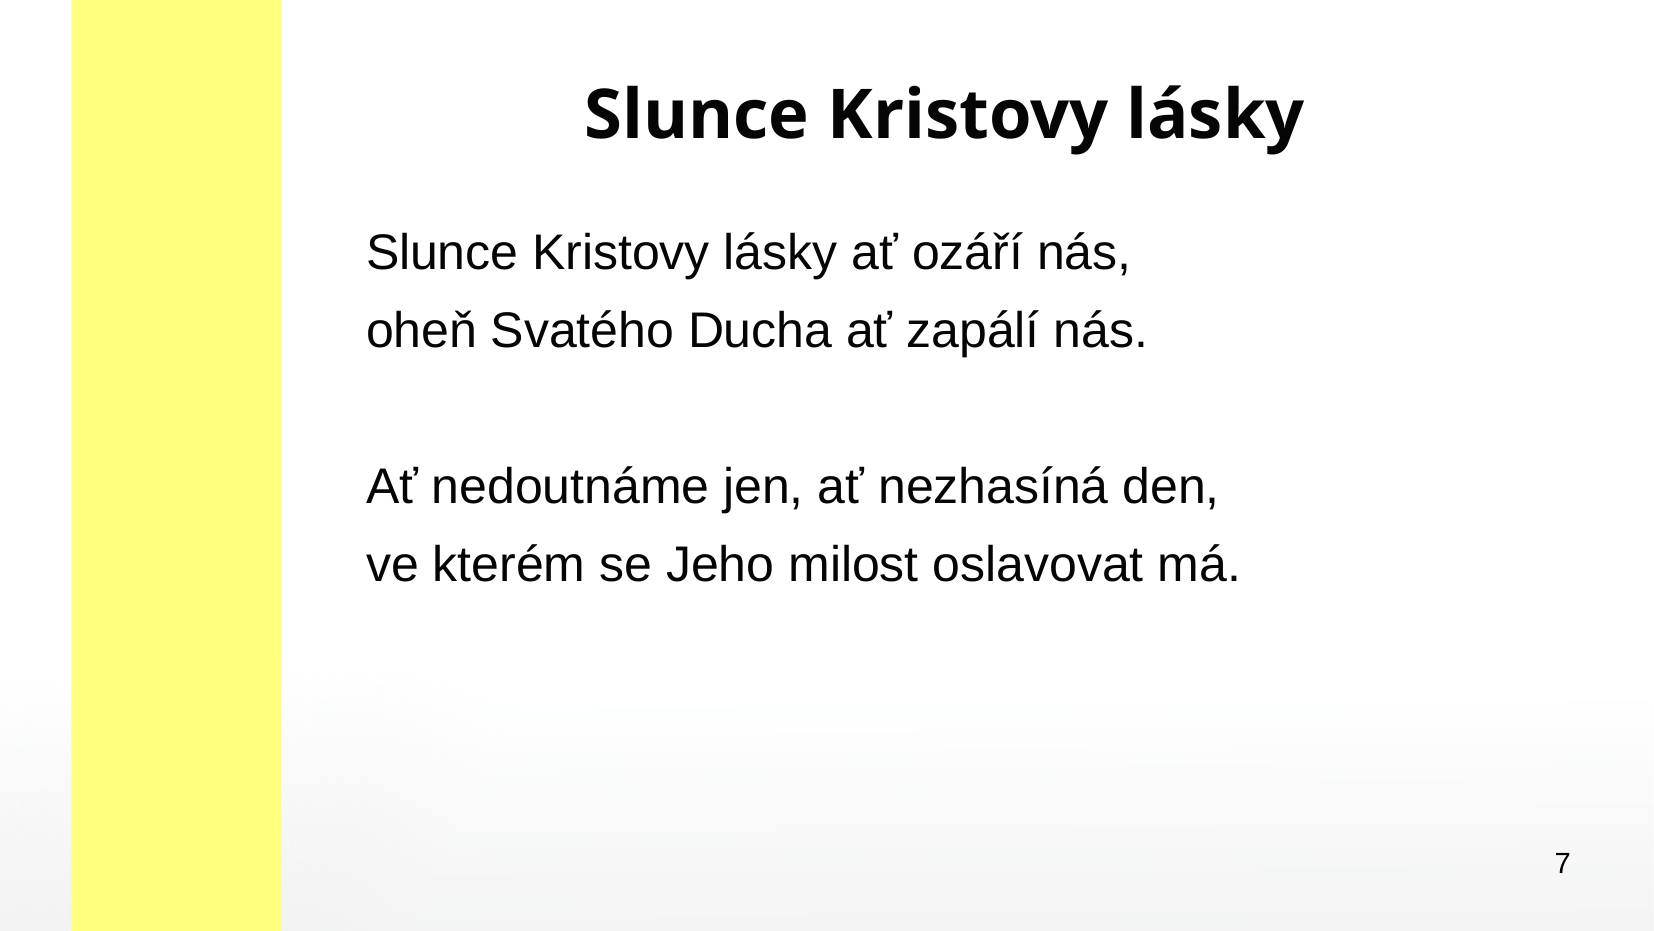

# Slunce Kristovy lásky
Slunce Kristovy lásky ať ozáří nás,
oheň Svatého Ducha ať zapálí nás.
Ať nedoutnáme jen, ať nezhasíná den,
ve kterém se Jeho milost oslavovat má.
7